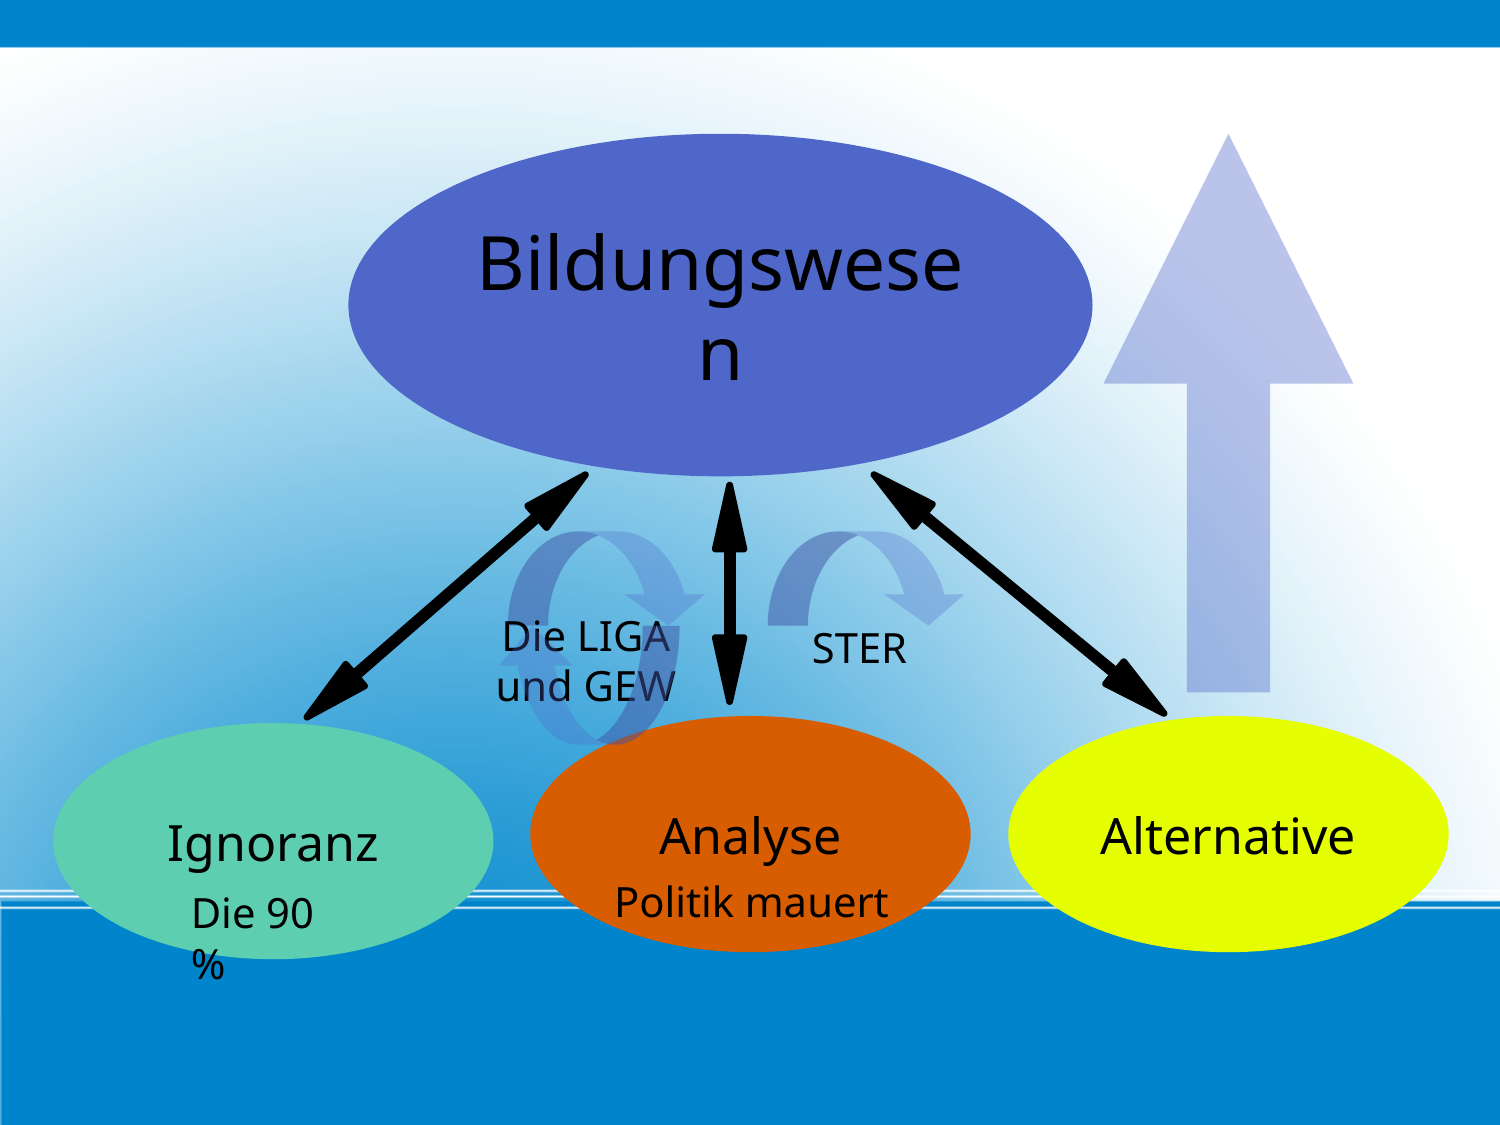

Bildungswesen
Die LIGA
und GEW
STER
Analyse
Alternative
Ignoranz
Politik mauert
Die 90 %